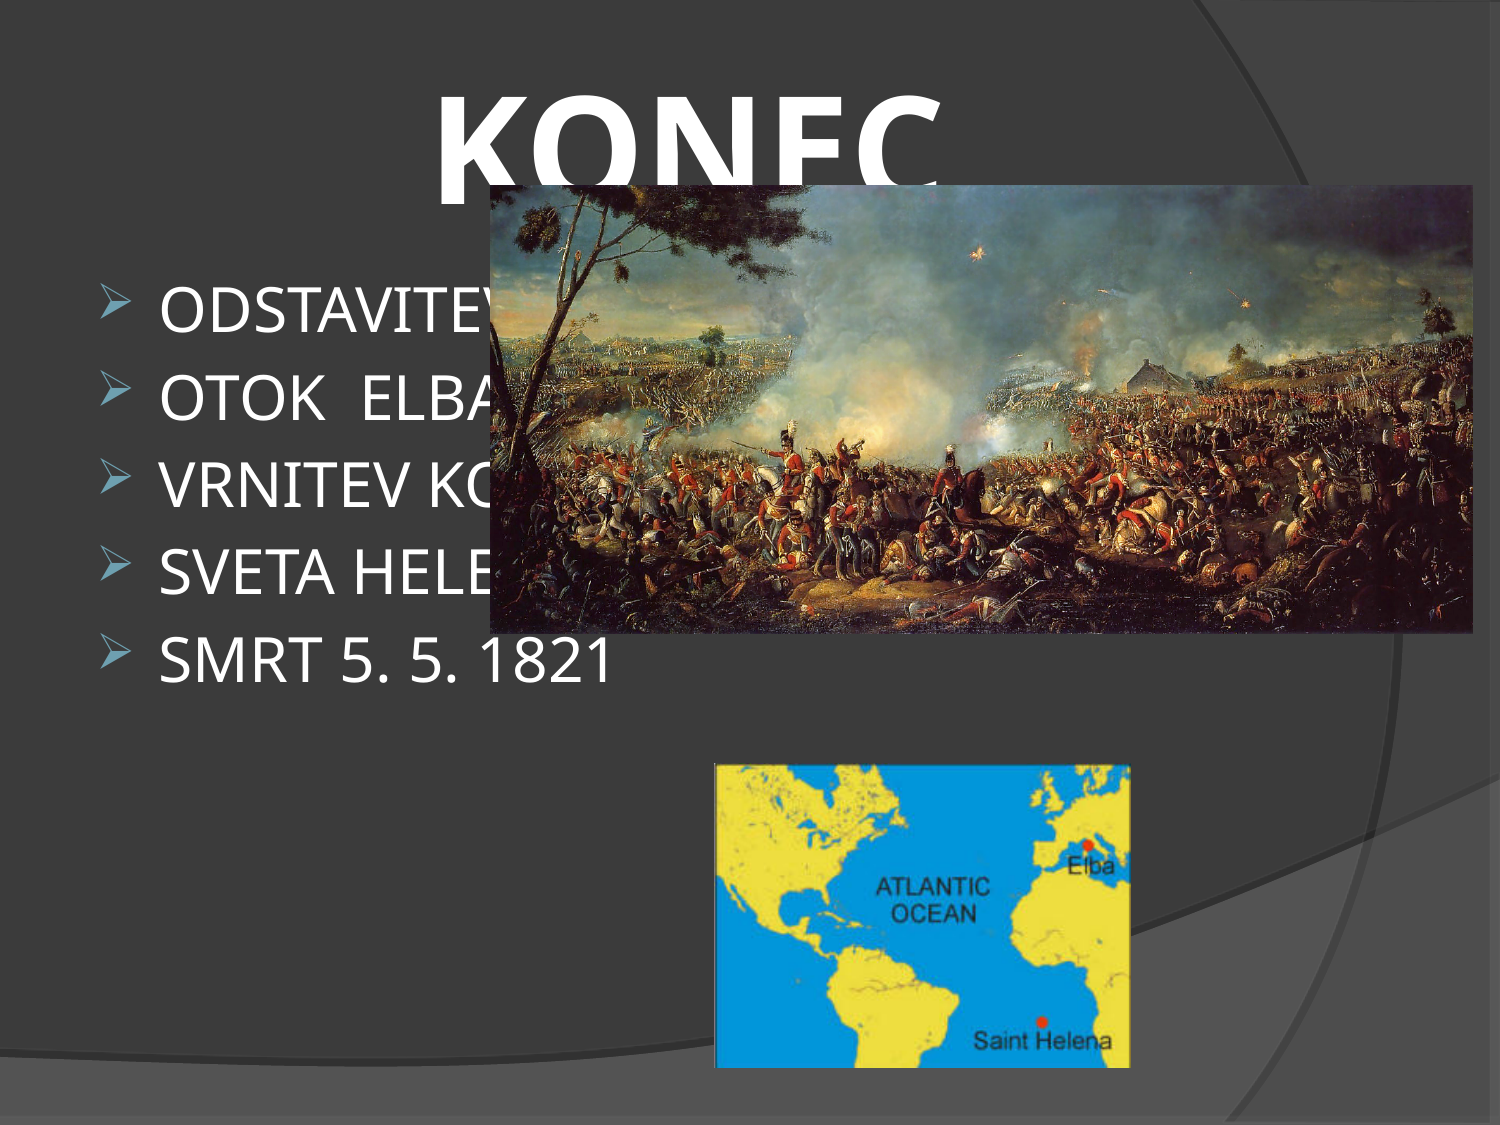

# KONEC
ODSTAVITEV
OTOK ELBA
VRNITEV KOT CESAR
SVETA HELENA
SMRT 5. 5. 1821